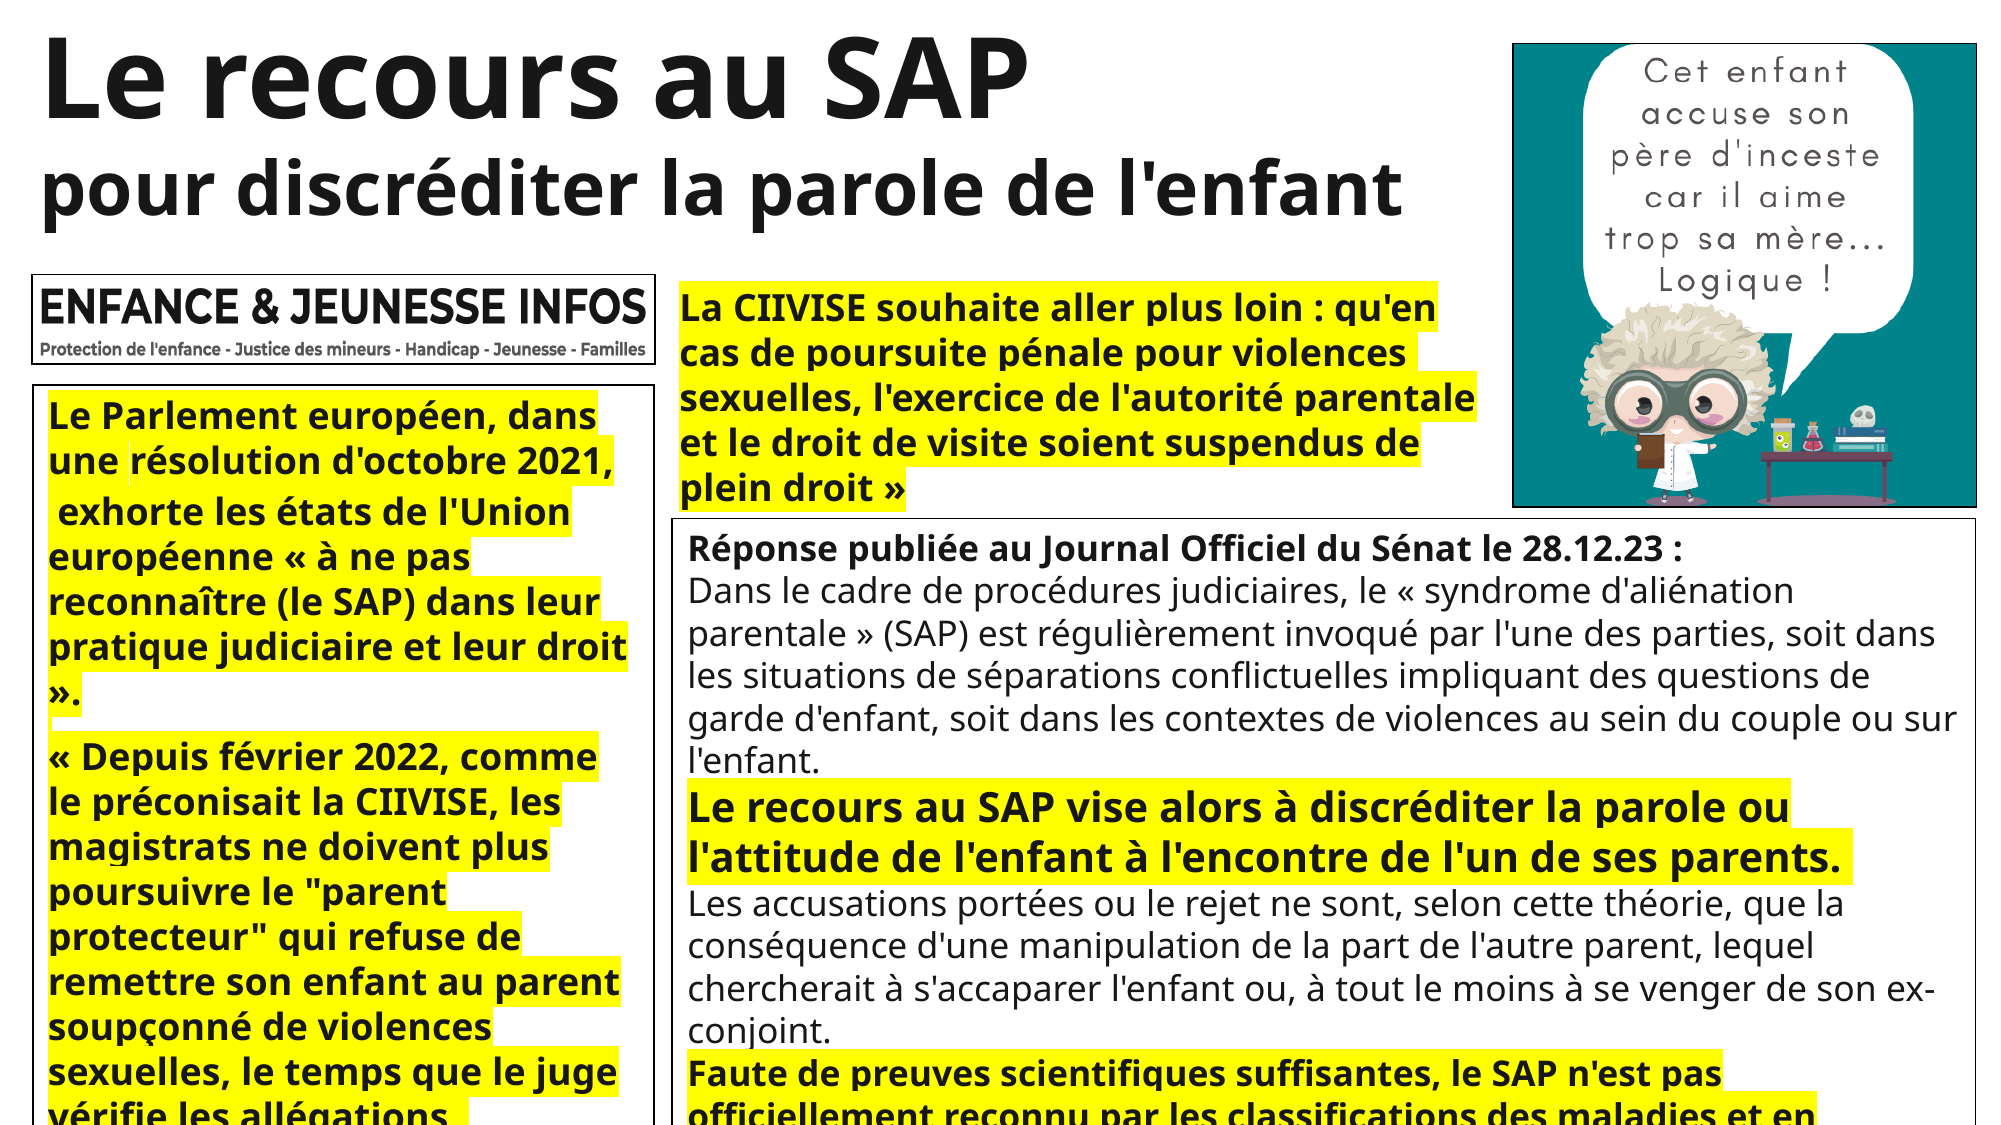

Le recours au SAP
pour discréditer la parole de l'enfant
La CIIVISE souhaite aller plus loin : qu'en cas de poursuite pénale pour violences
sexuelles, l'exercice de l'autorité parentale
et le droit de visite soient suspendus de plein droit »
Le Parlement européen, dans une résolution d'octobre 2021, exhorte les états de l'Union européenne « à ne pas reconnaître (le SAP) dans leur pratique judiciaire et leur droit ».
« Depuis février 2022, comme le préconisait la CIIVISE, les magistrats ne doivent plus poursuivre le "parent protecteur" qui refuse de remettre son enfant au parent soupçonné de violences sexuelles, le temps que le juge vérifie les allégations.
Réponse publiée au Journal Officiel du Sénat le 28.12.23 :
Dans le cadre de procédures judiciaires, le « syndrome d'aliénation parentale » (SAP) est régulièrement invoqué par l'une des parties, soit dans les situations de séparations conflictuelles impliquant des questions de garde d'enfant, soit dans les contextes de violences au sein du couple ou sur l'enfant.
Le recours au SAP vise alors à discréditer la parole ou l'attitude de l'enfant à l'encontre de l'un de ses parents.
Les accusations portées ou le rejet ne sont, selon cette théorie, que la conséquence d'une manipulation de la part de l'autre parent, lequel chercherait à s'accaparer l'enfant ou, à tout le moins à se venger de son ex-conjoint. 
Faute de preuves scientifiques suffisantes, le SAP n'est pas officiellement reconnu par les classifications des maladies et en particulier par la classification internationale des maladies de l’OMS.